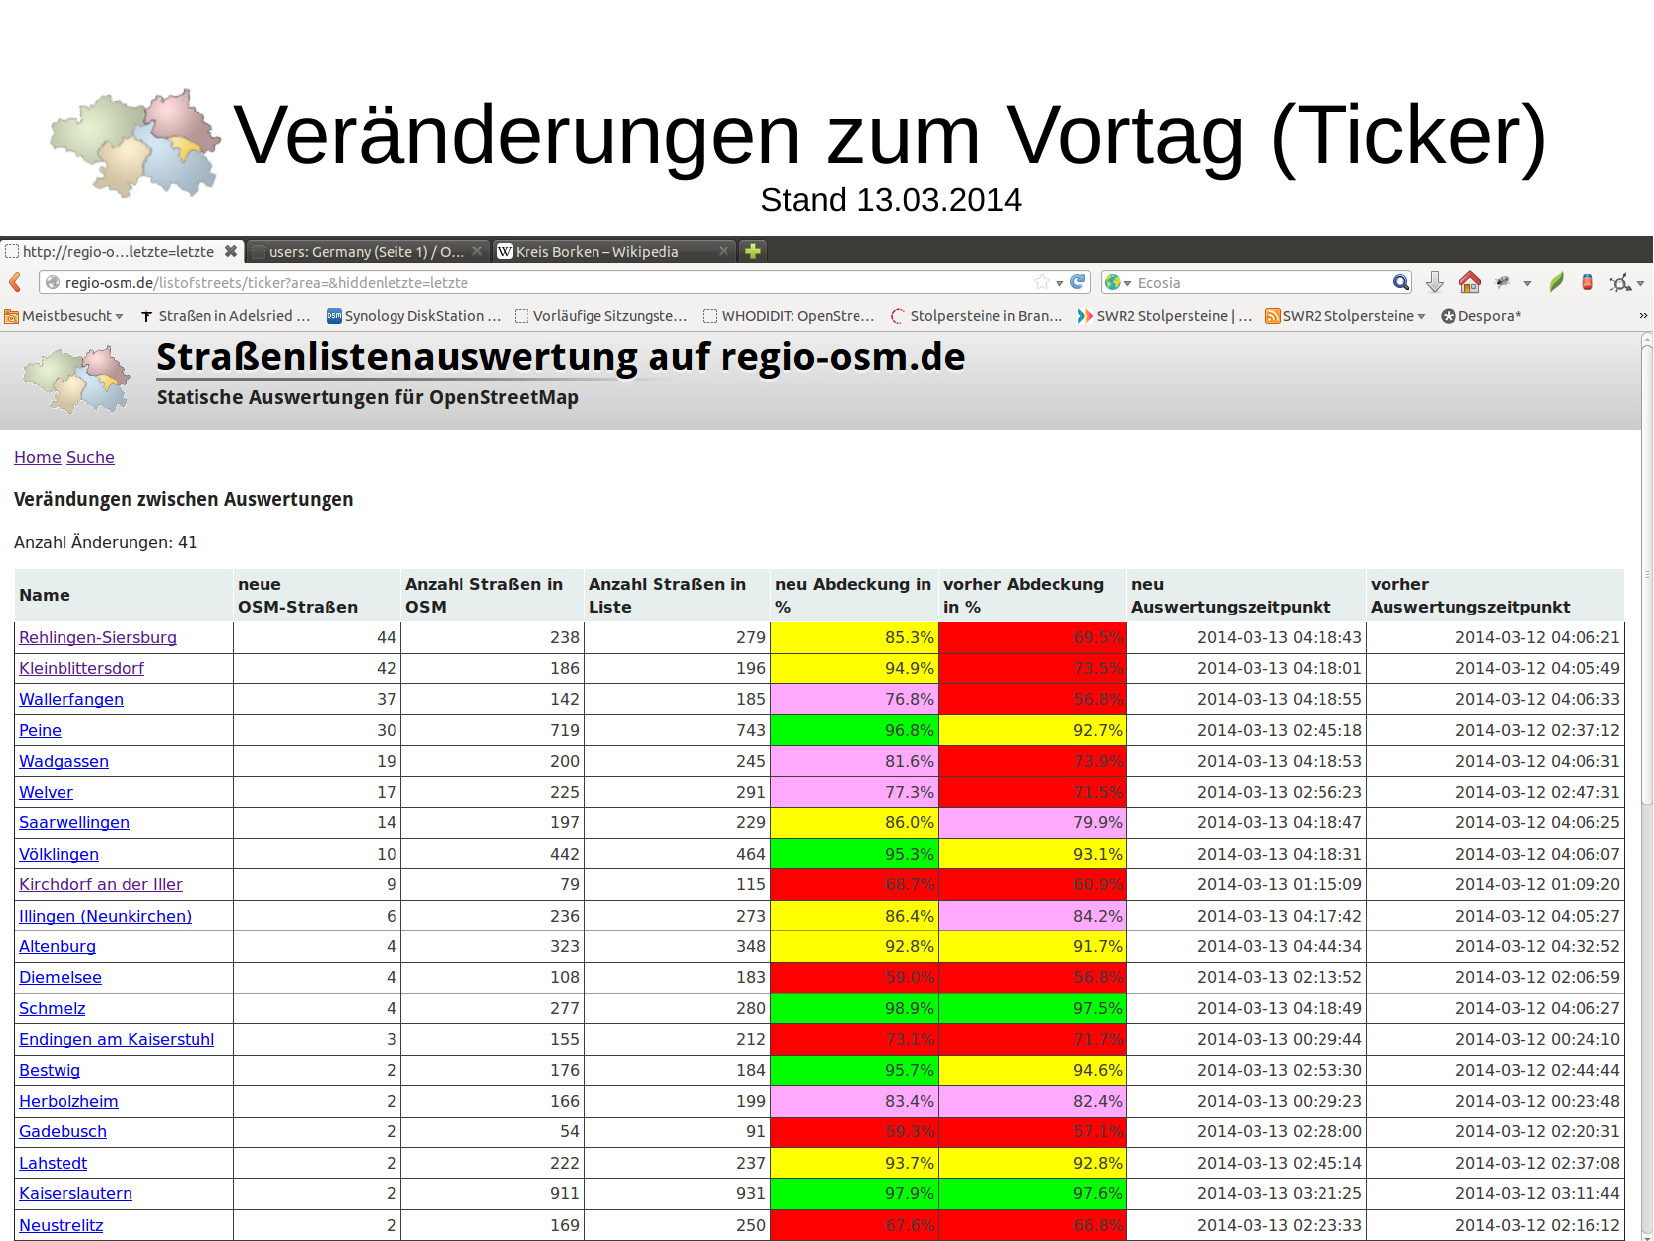

# Veränderungen zum Vortag (Ticker) Stand 13.03.2014